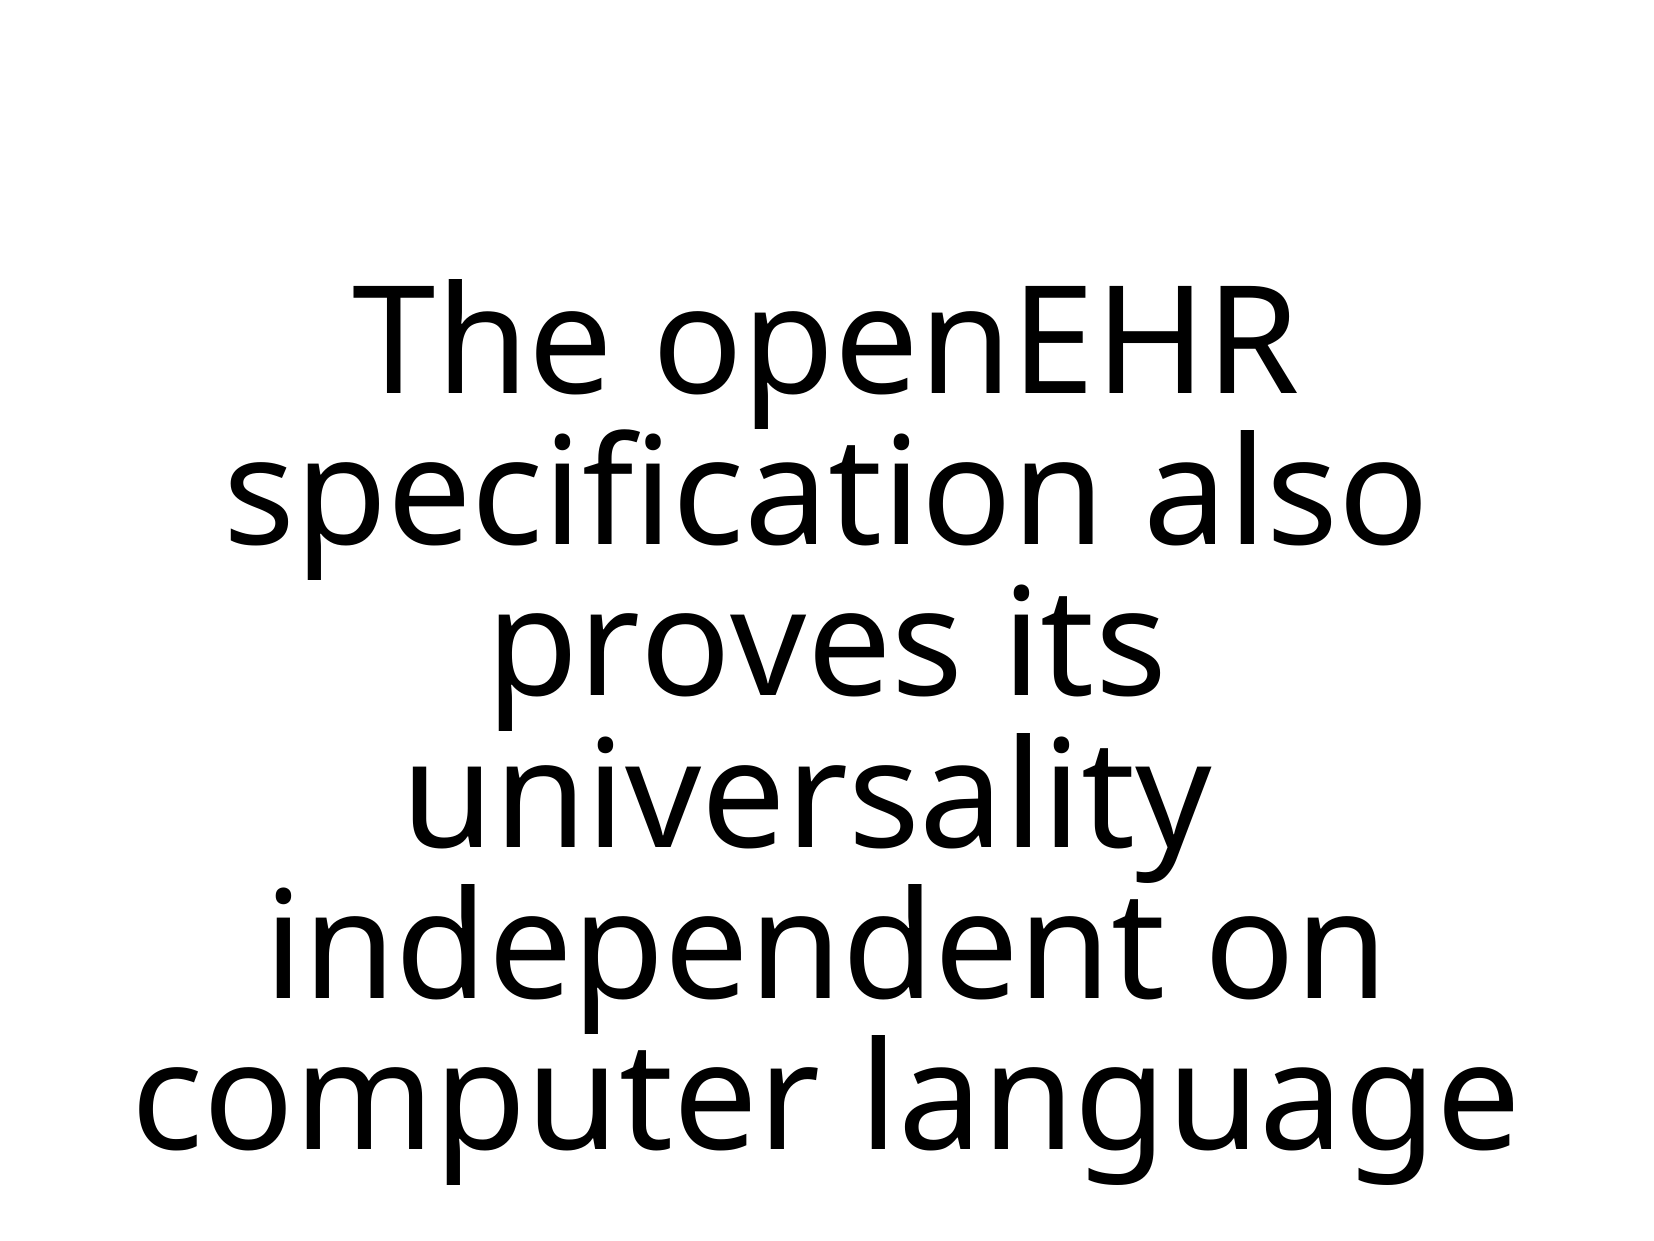

The openEHR specification also proves its universality independent on computer language